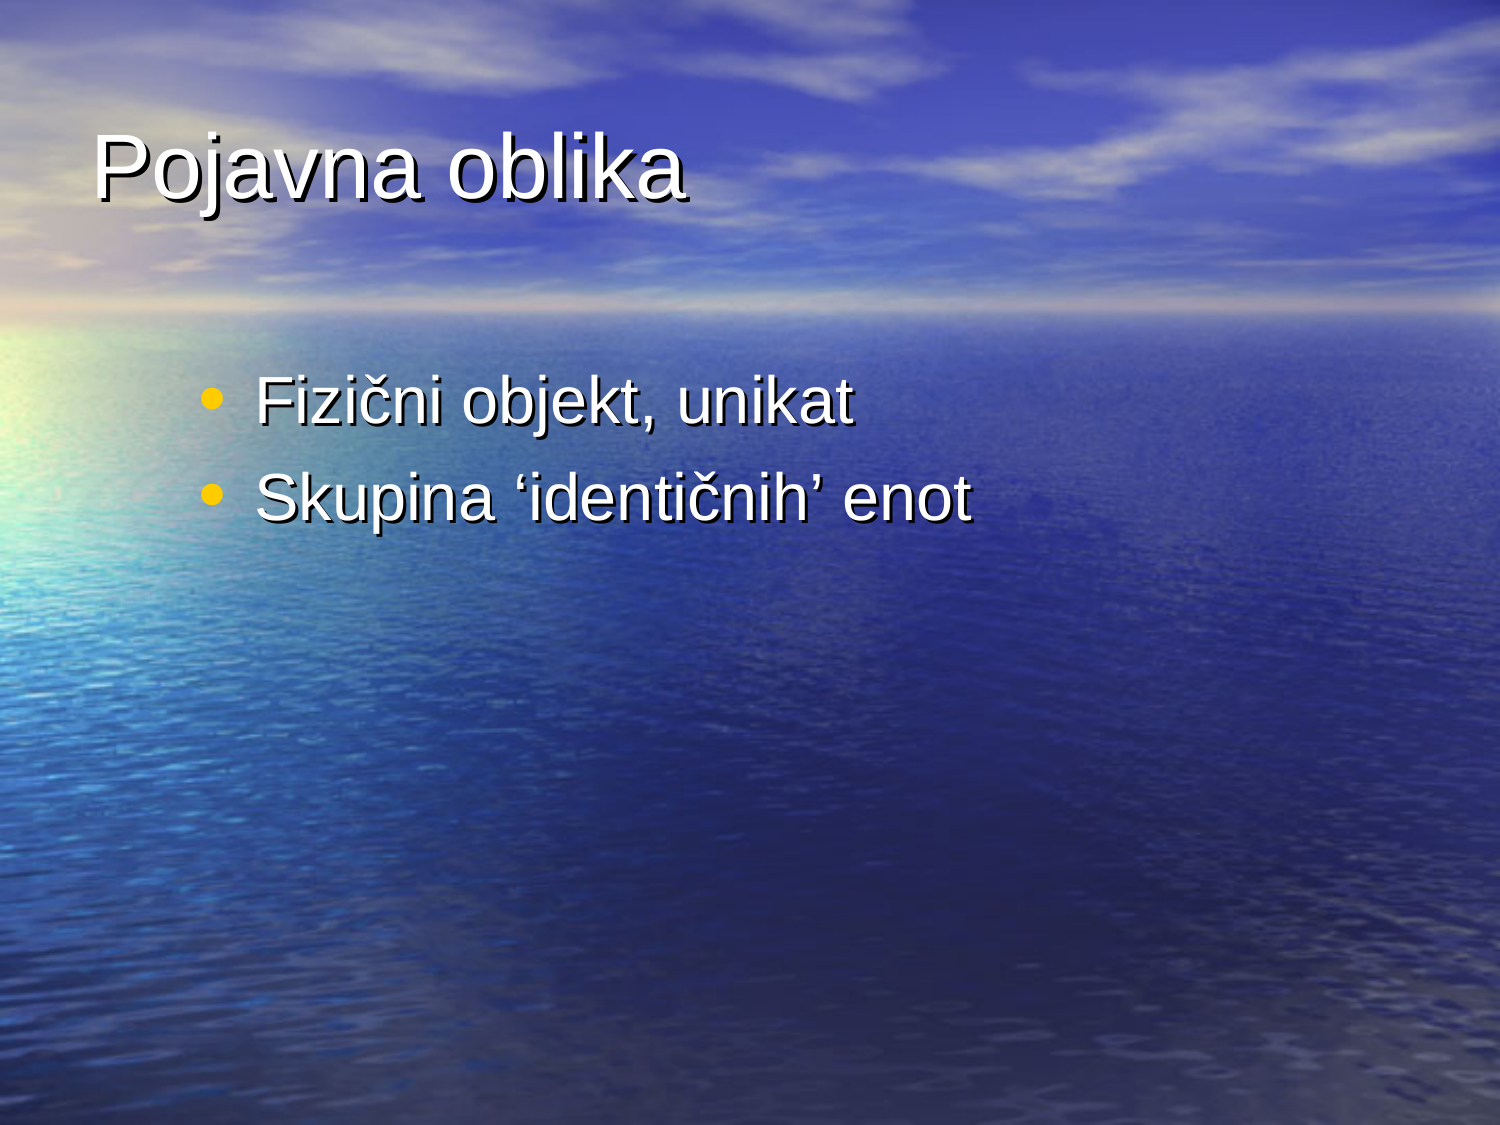

# Pojavna oblika
Fizični objekt, unikat
Skupina ‘identičnih’ enot